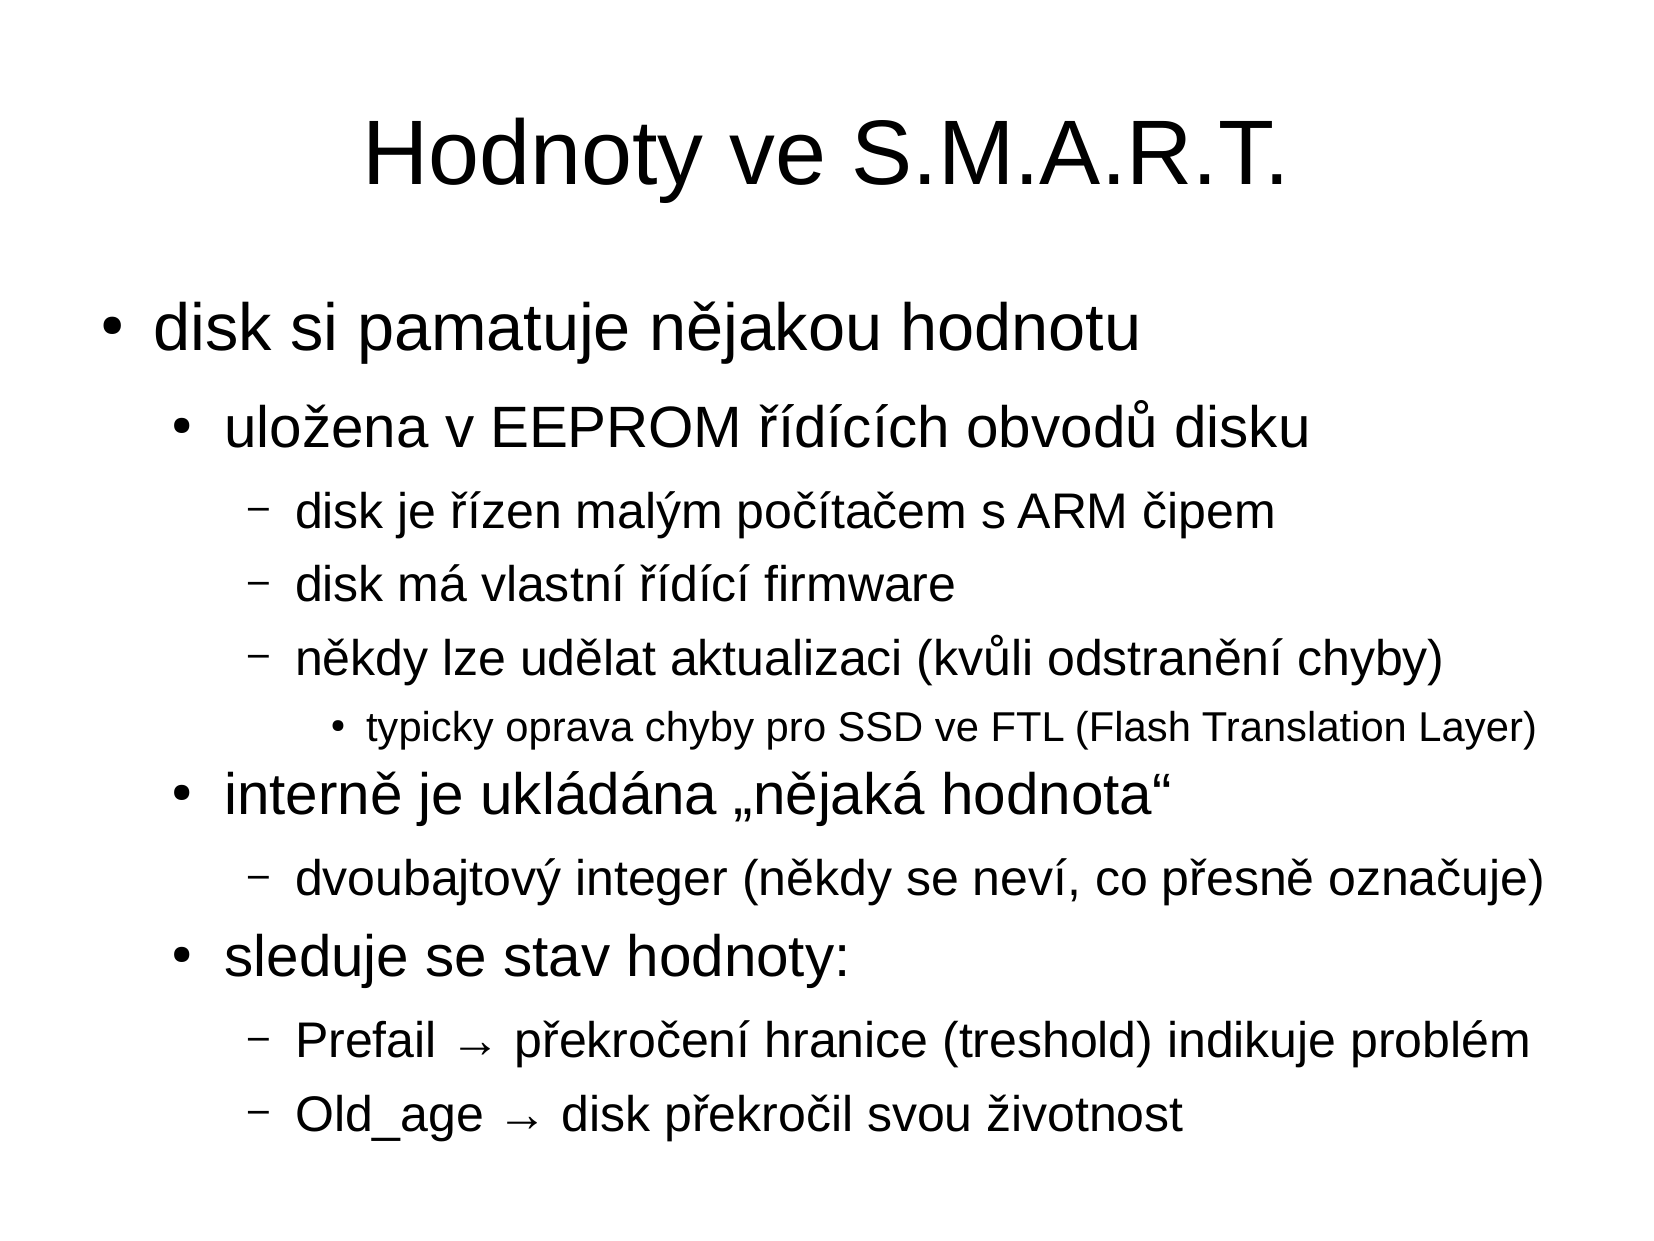

# Hodnoty ve S.M.A.R.T.
disk si pamatuje nějakou hodnotu
uložena v EEPROM řídících obvodů disku
disk je řízen malým počítačem s ARM čipem
disk má vlastní řídící firmware
někdy lze udělat aktualizaci (kvůli odstranění chyby)
typicky oprava chyby pro SSD ve FTL (Flash Translation Layer)
interně je ukládána „nějaká hodnota“
dvoubajtový integer (někdy se neví, co přesně označuje)
sleduje se stav hodnoty:
Prefail → překročení hranice (treshold) indikuje problém
Old_age → disk překročil svou životnost